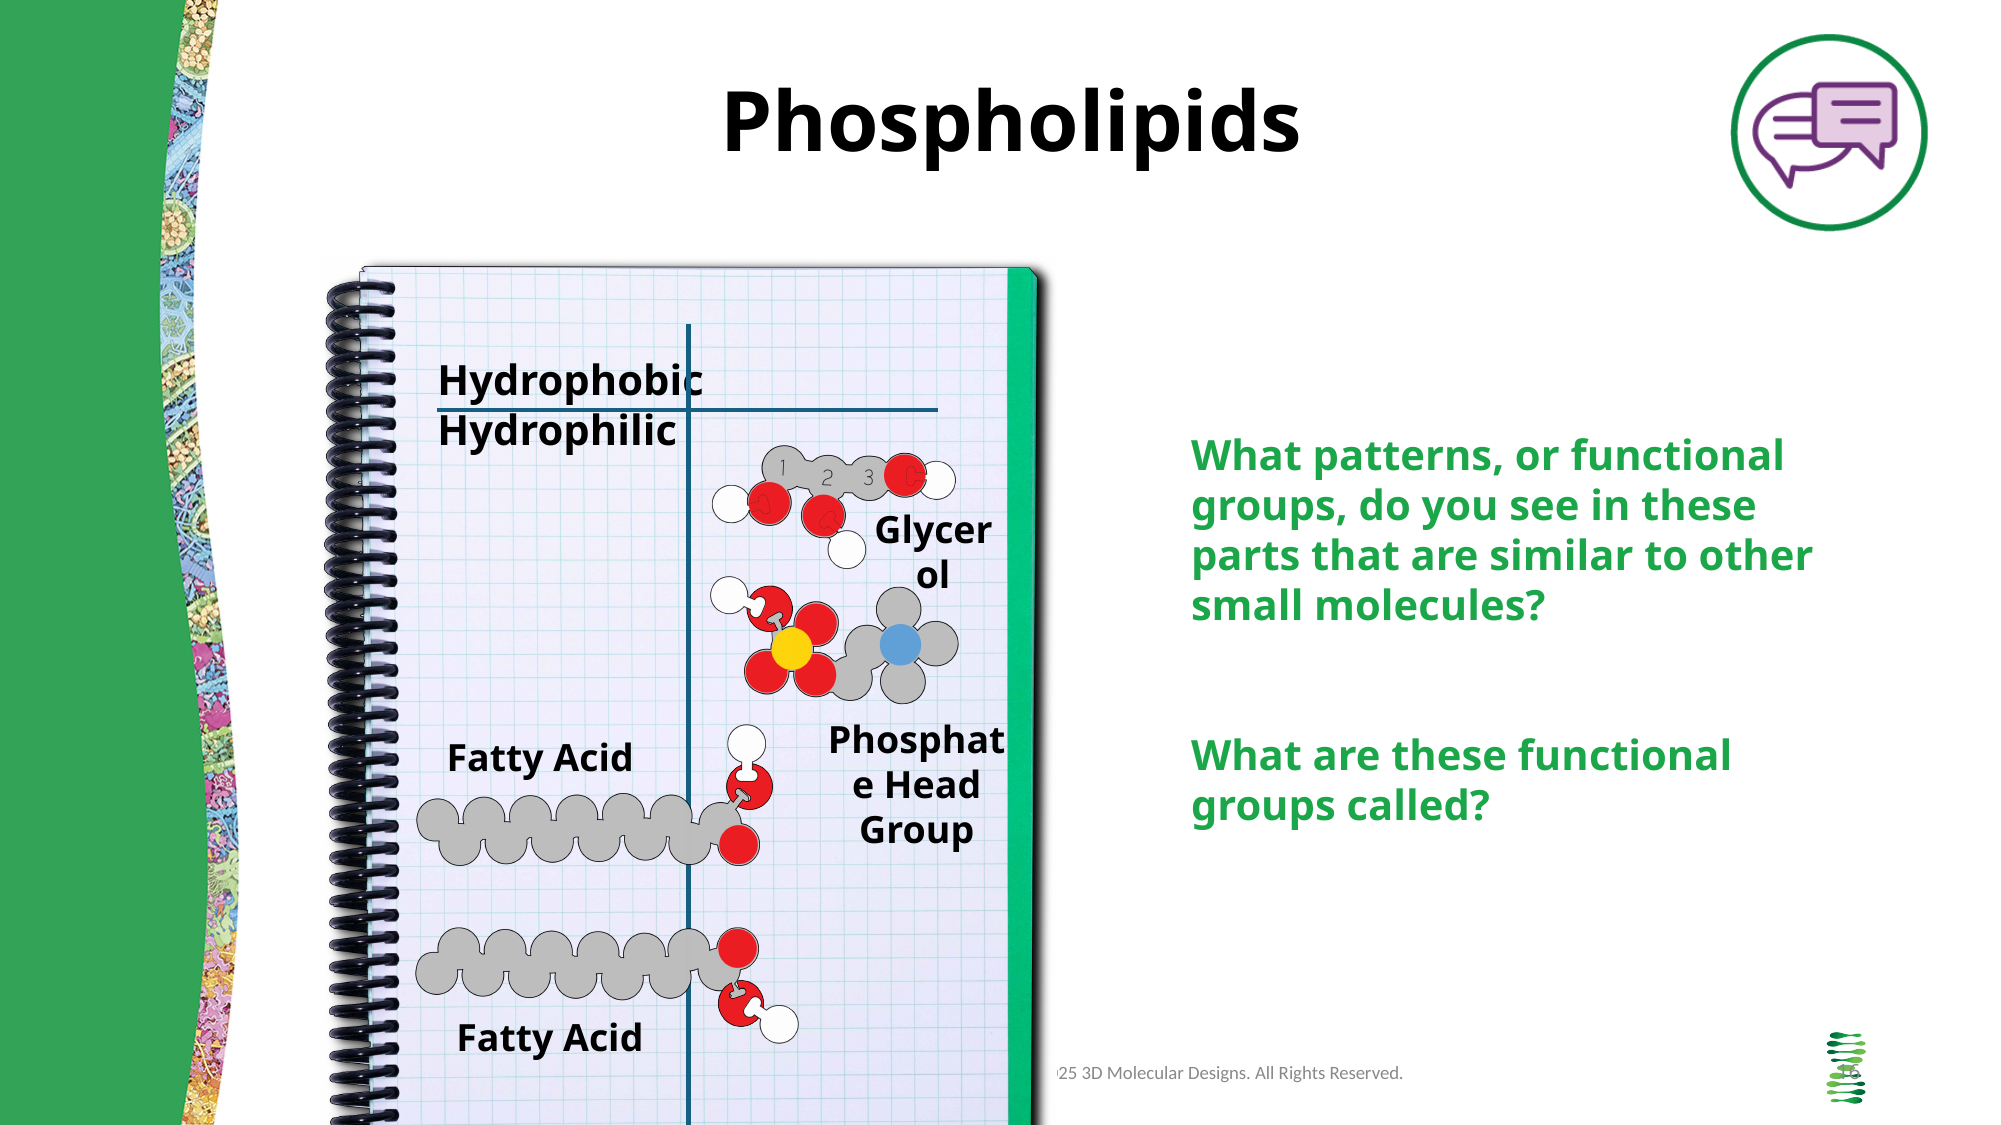

Phospholipids
Hydrophobic Hydrophilic
What patterns, or functional groups, do you see in these parts that are similar to other small molecules?
What are these functional groups called?
Glycerol
Phosphate Head
Group
Fatty Acid
Fatty Acid